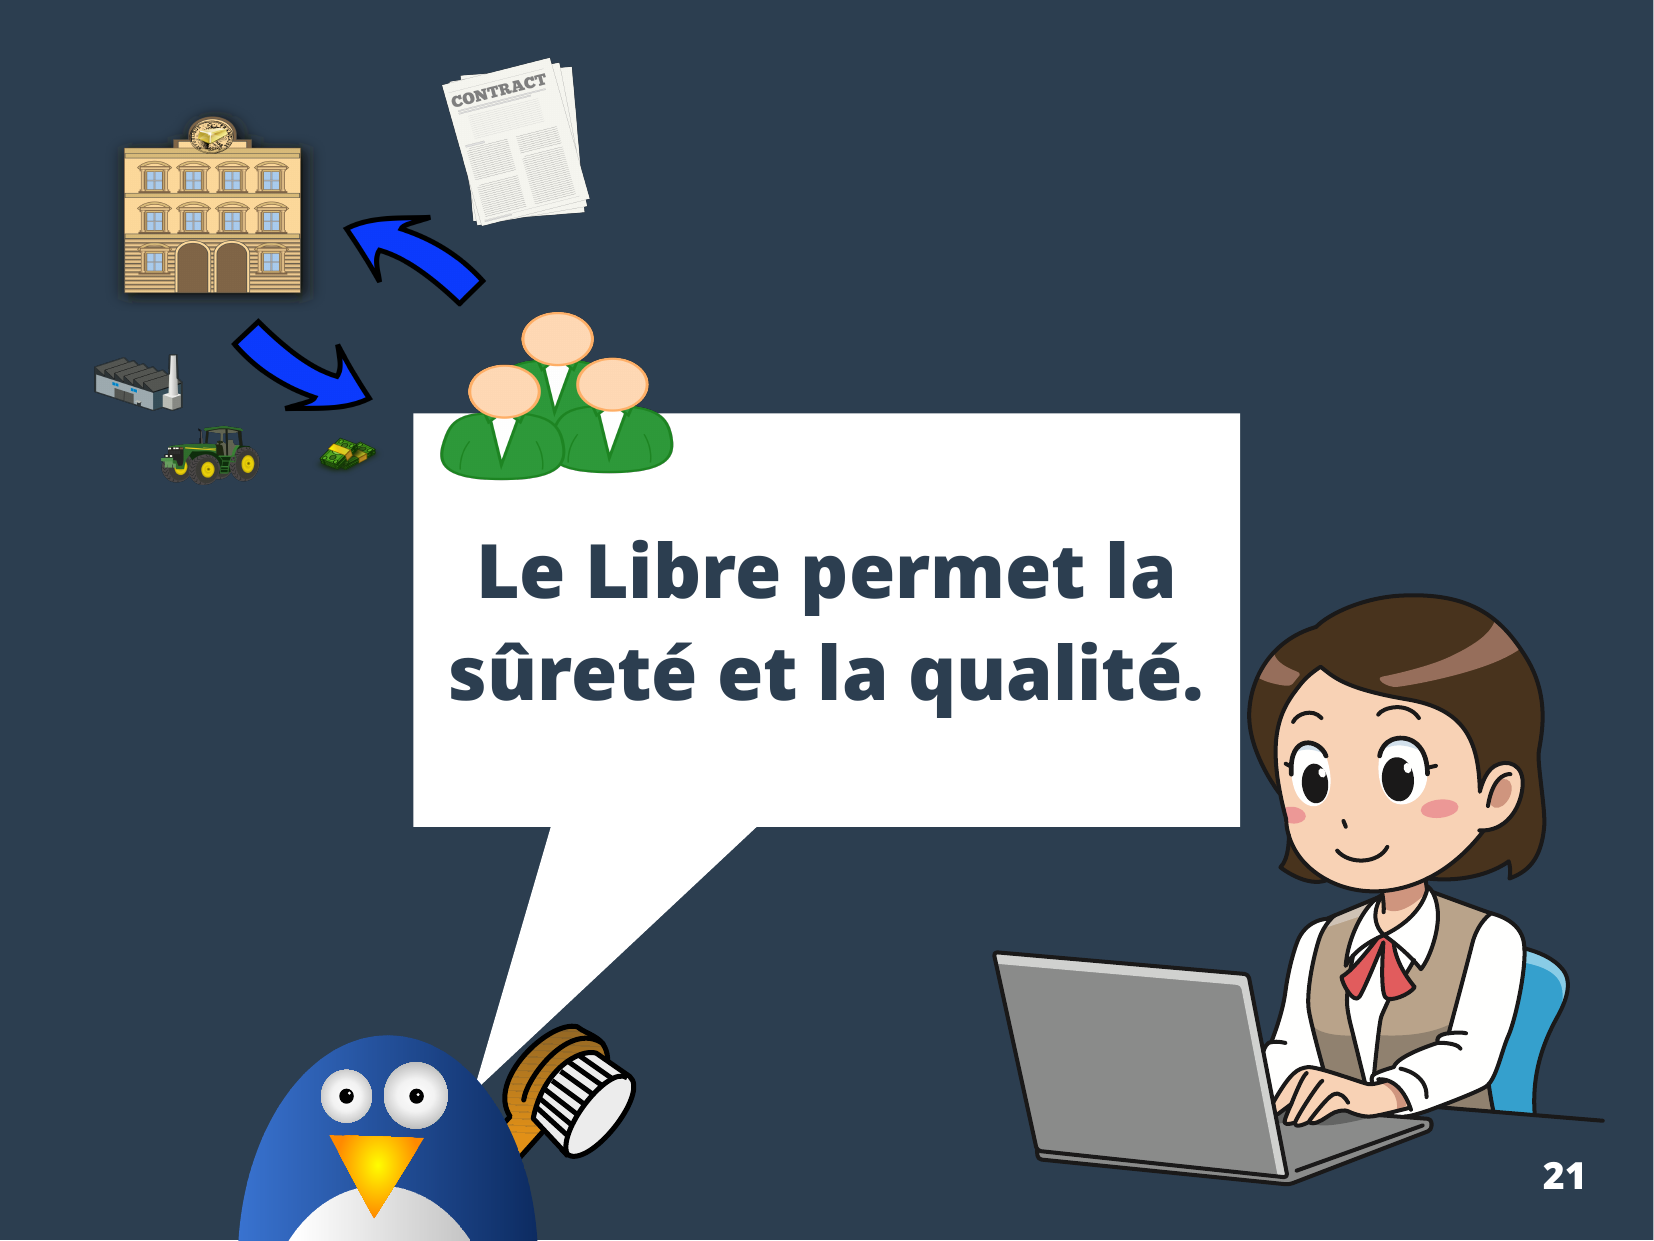

# Le Libre permet la sûreté et la qualité.
21